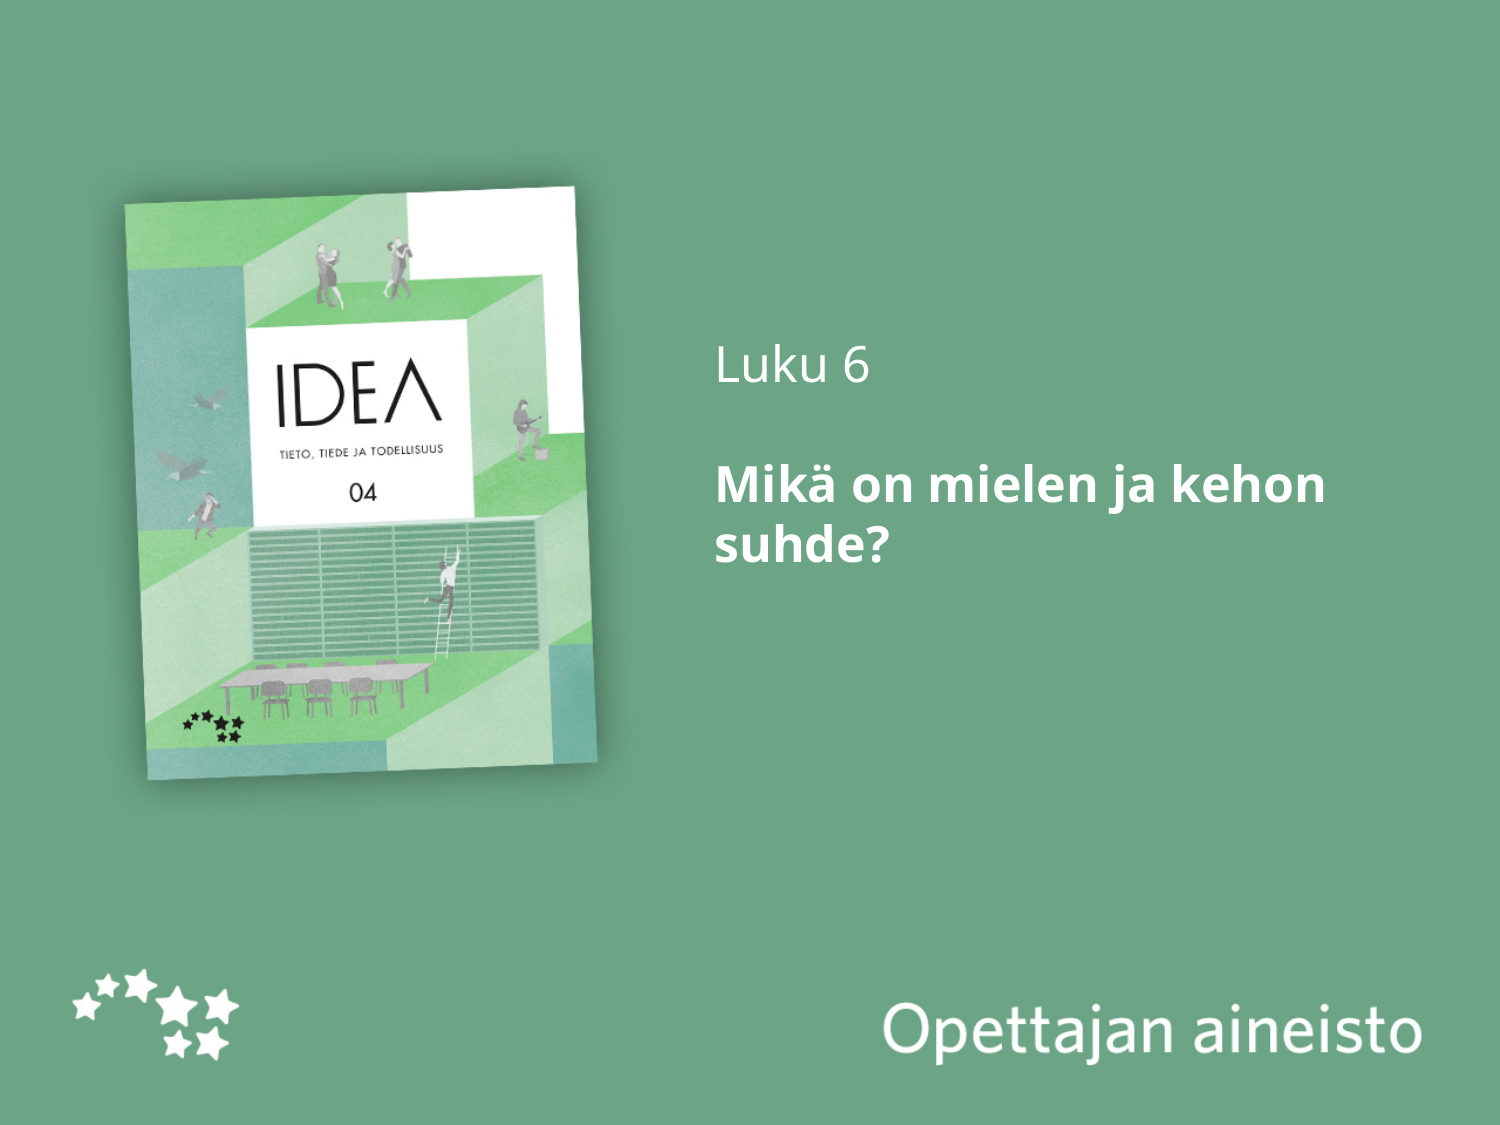

Luku 6
Mikä on mielen ja kehon suhde?